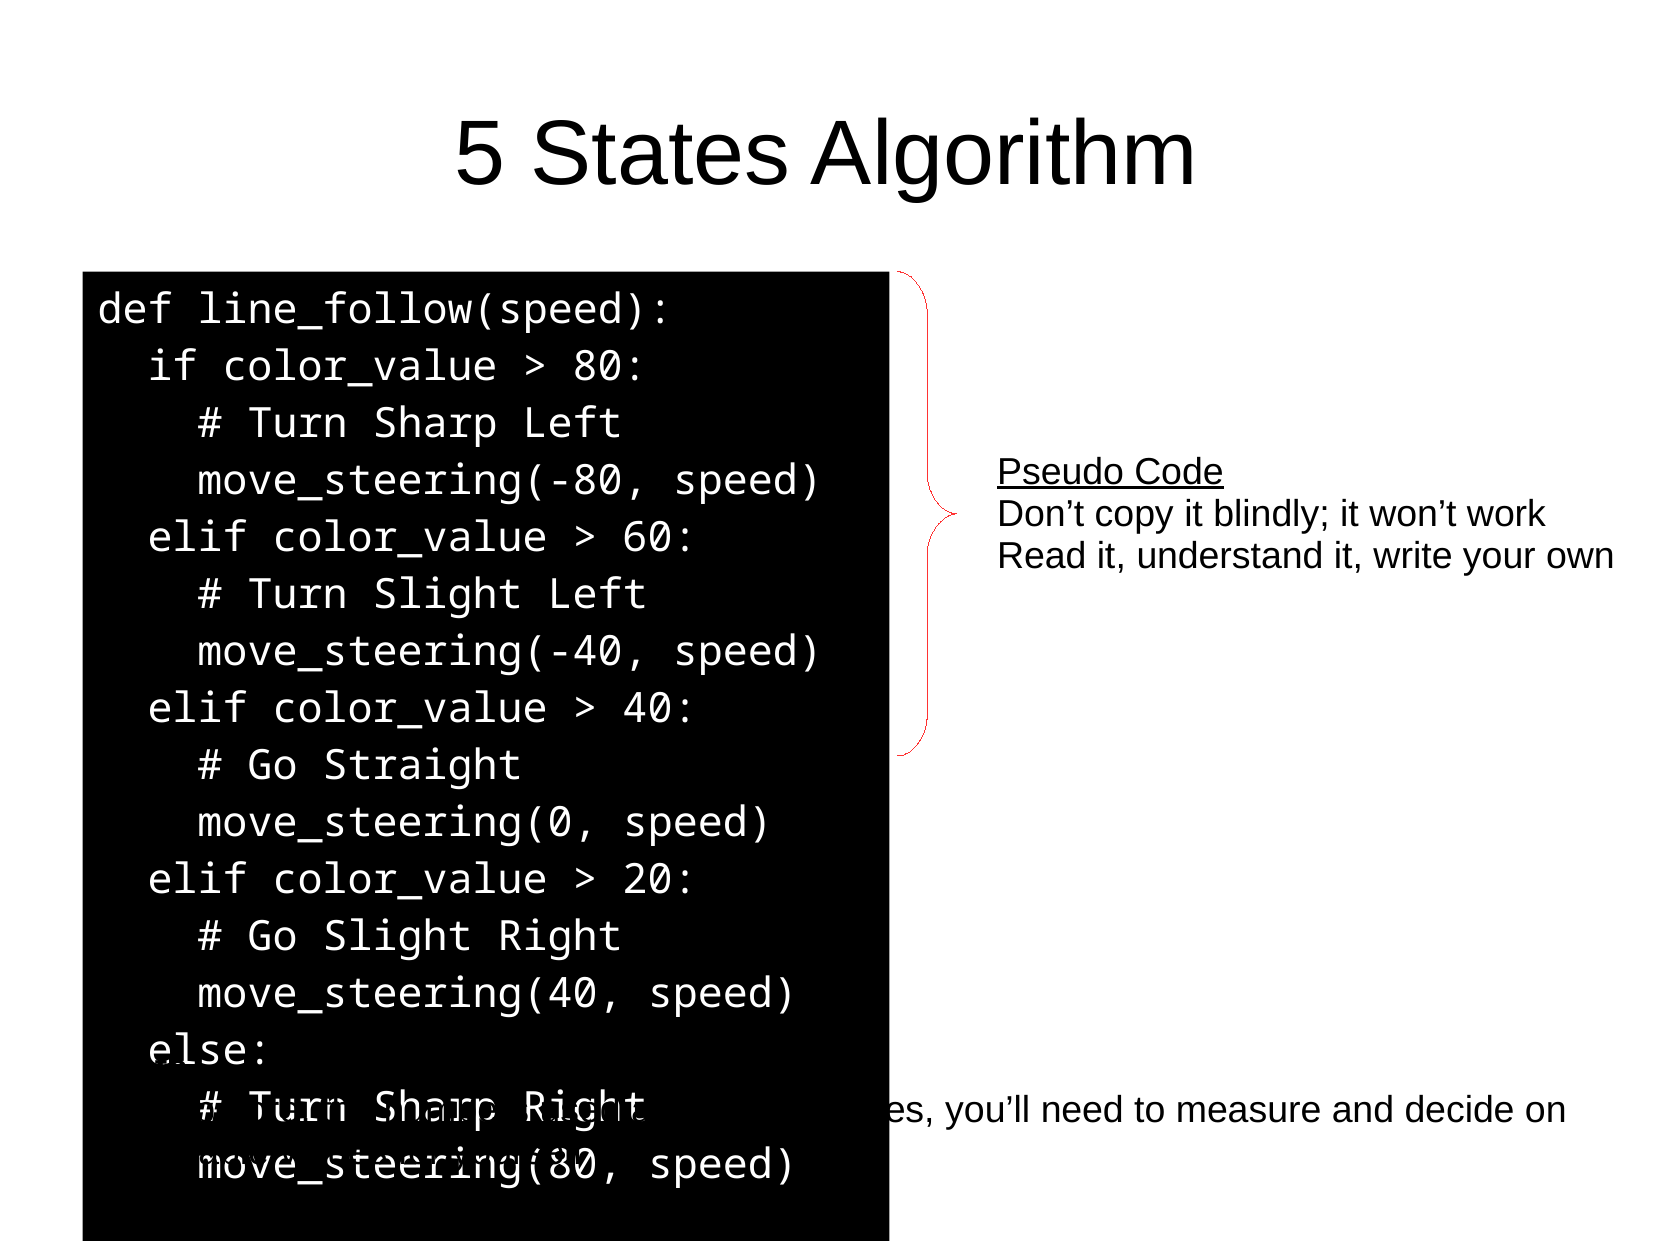

# 5 States Algorithm
def line_follow(speed):
 if color_value > 80:
 # Turn Sharp Left
 move_steering(-80, speed)
 elif color_value > 60:
 # Turn Slight Left
 move_steering(-40, speed)
 elif color_value > 40:
 # Go Straight
 move_steering(0, speed)
 elif color_value > 20:
 # Go Slight Right
 move_steering(40, speed)
 else:
 # Turn Sharp Right
 move_steering(80, speed)
Pseudo Code
Don’t copy it blindly; it won’t work
Read it, understand it, write your own
Note
As before, the numbers used are just examples, you’ll need to measure and decide on
suitable values for yourself